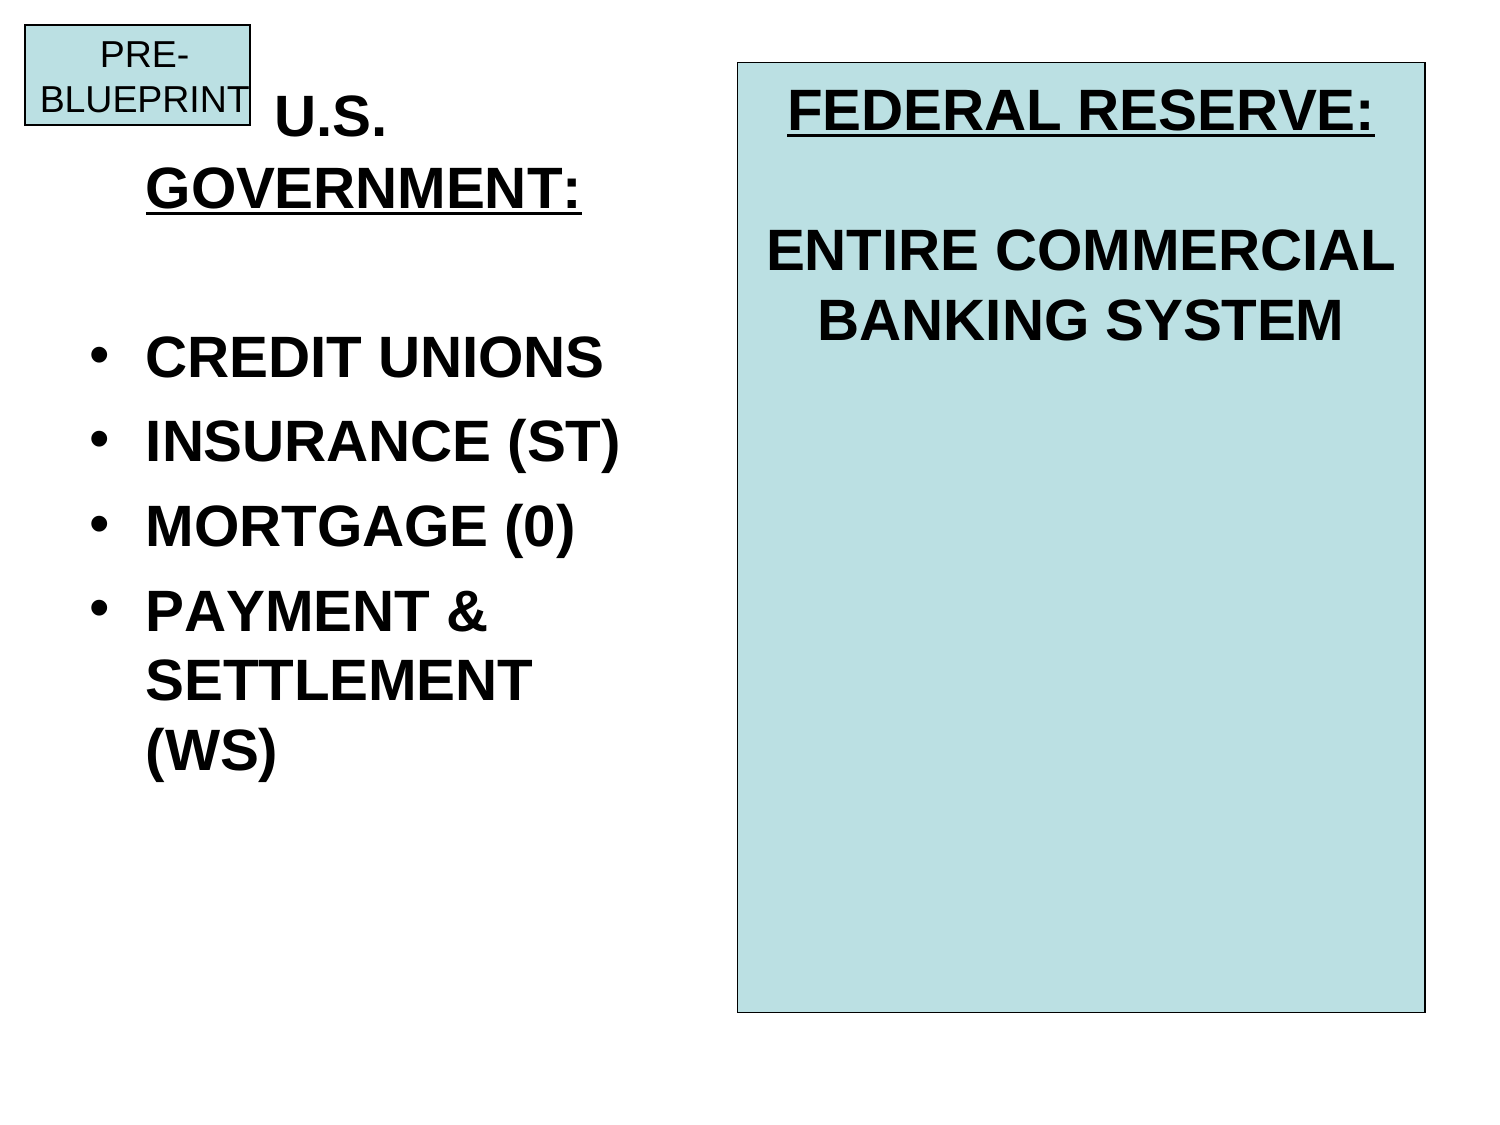

PRE-
BLUEPRINT
# U.S. GOVERNMENT:
CREDIT UNIONS
INSURANCE (ST)
MORTGAGE (0)
PAYMENT & SETTLEMENT (WS)
FEDERAL RESERVE:
ENTIRE COMMERCIAL
BANKING SYSTEM